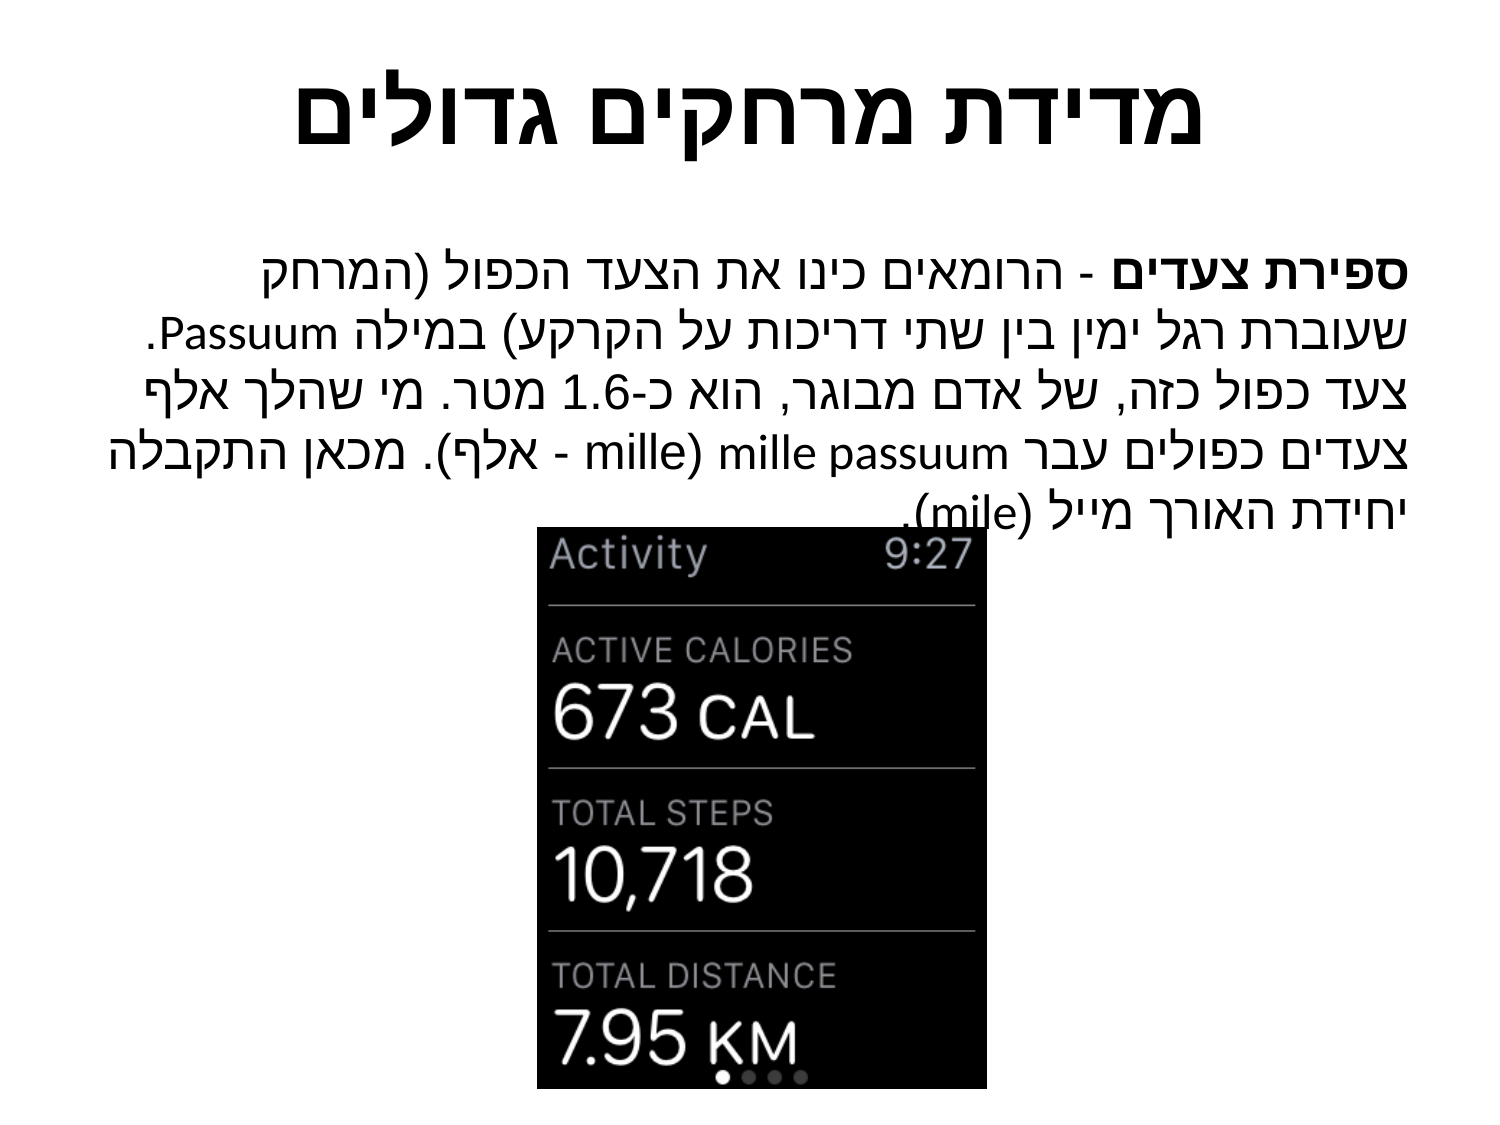

# מדידת מרחקים גדולים
ספירת צעדים - הרומאים כינו את הצעד הכפול (המרחק שעוברת רגל ימין בין שתי דריכות על הקרקע) במילה Passuum. צעד כפול כזה, של אדם מבוגר, הוא כ-1.6 מטר. מי שהלך אלף צעדים כפולים עבר mille passuum (mille - אלף). מכאן התקבלה יחידת האורך מייל (mile).